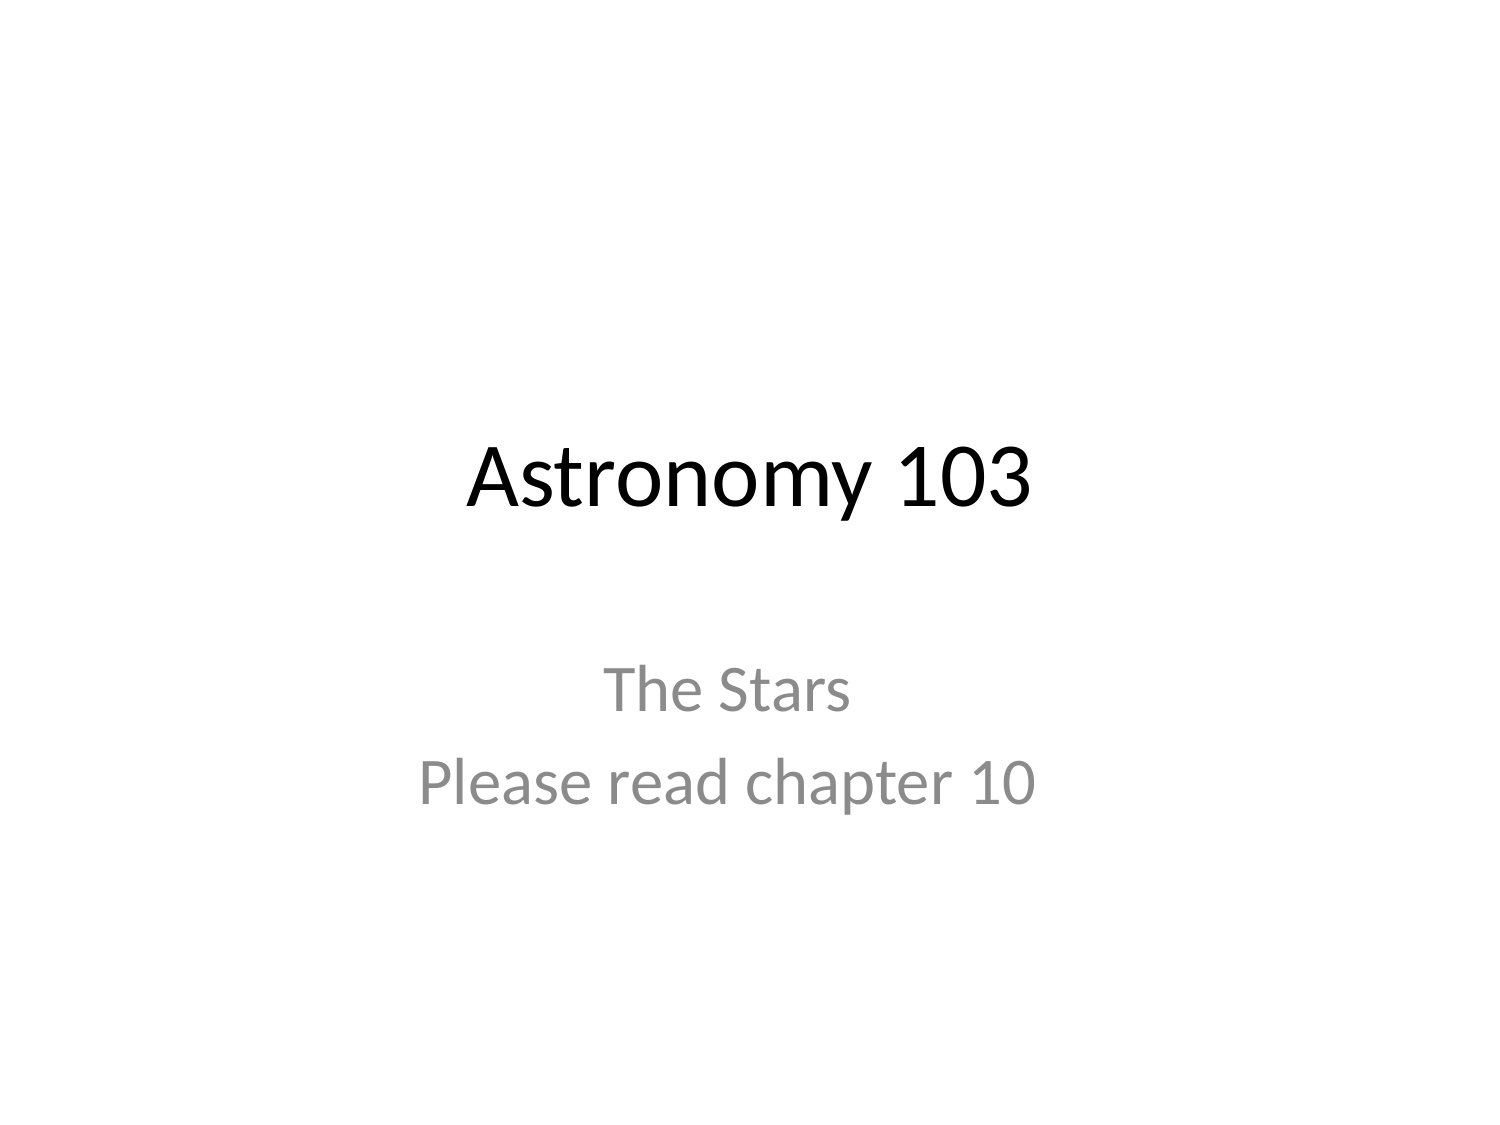

# Astronomy 103
The Stars
Please read chapter 10